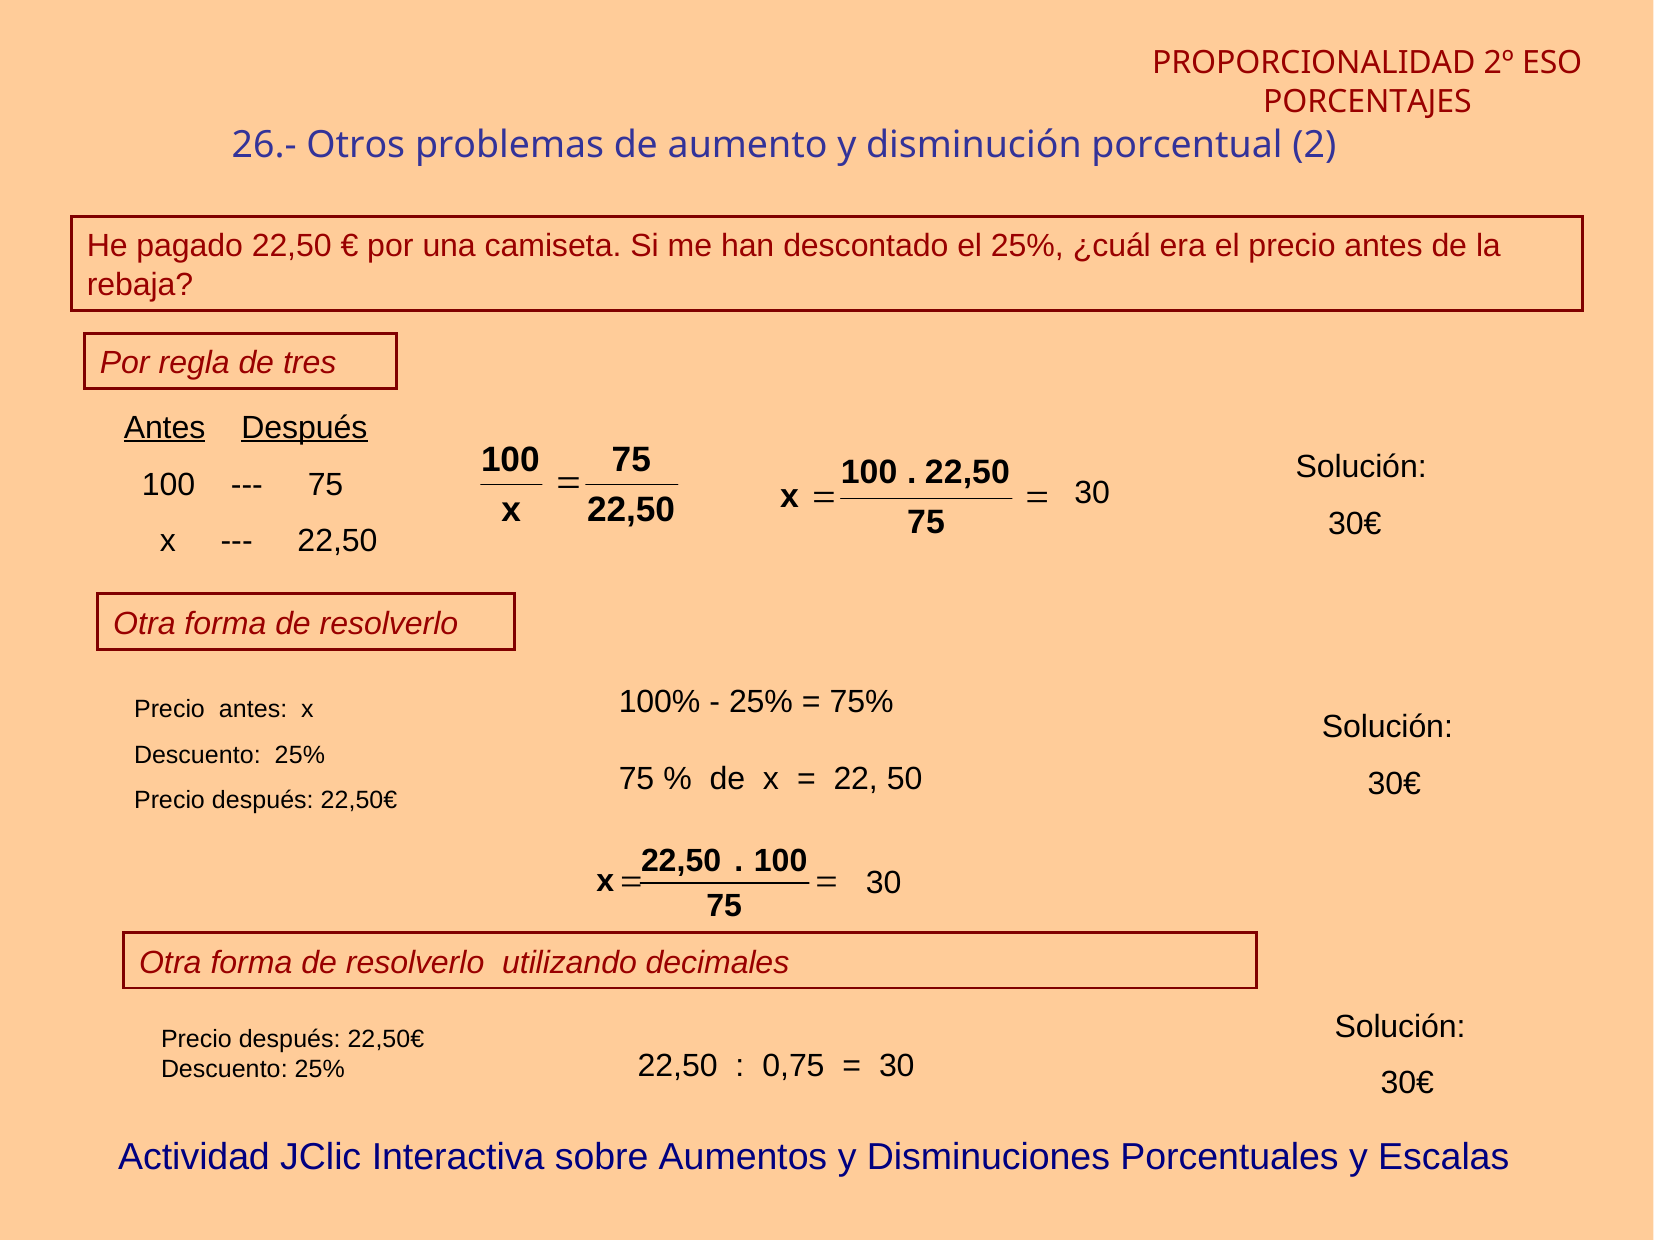

PROPORCIONALIDAD 2º ESO
PORCENTAJES
26.- Otros problemas de aumento y disminución porcentual (2)
He pagado 22,50 € por una camiseta. Si me han descontado el 25%, ¿cuál era el precio antes de la rebaja?
Por regla de tres
Antes Después
 100 --- 75
 x --- 22,50
Solución:
30€
30
Otra forma de resolverlo
100% - 25% = 75%
Precio antes: x
Descuento: 25%
Precio después: 22,50€
Solución:
30€
75 % de x = 22, 50
30
Otra forma de resolverlo utilizando decimales
Solución:
30€
Precio después: 22,50€
Descuento: 25%
22,50 : 0,75 = 30
Actividad JClic Interactiva sobre Aumentos y Disminuciones Porcentuales y Escalas